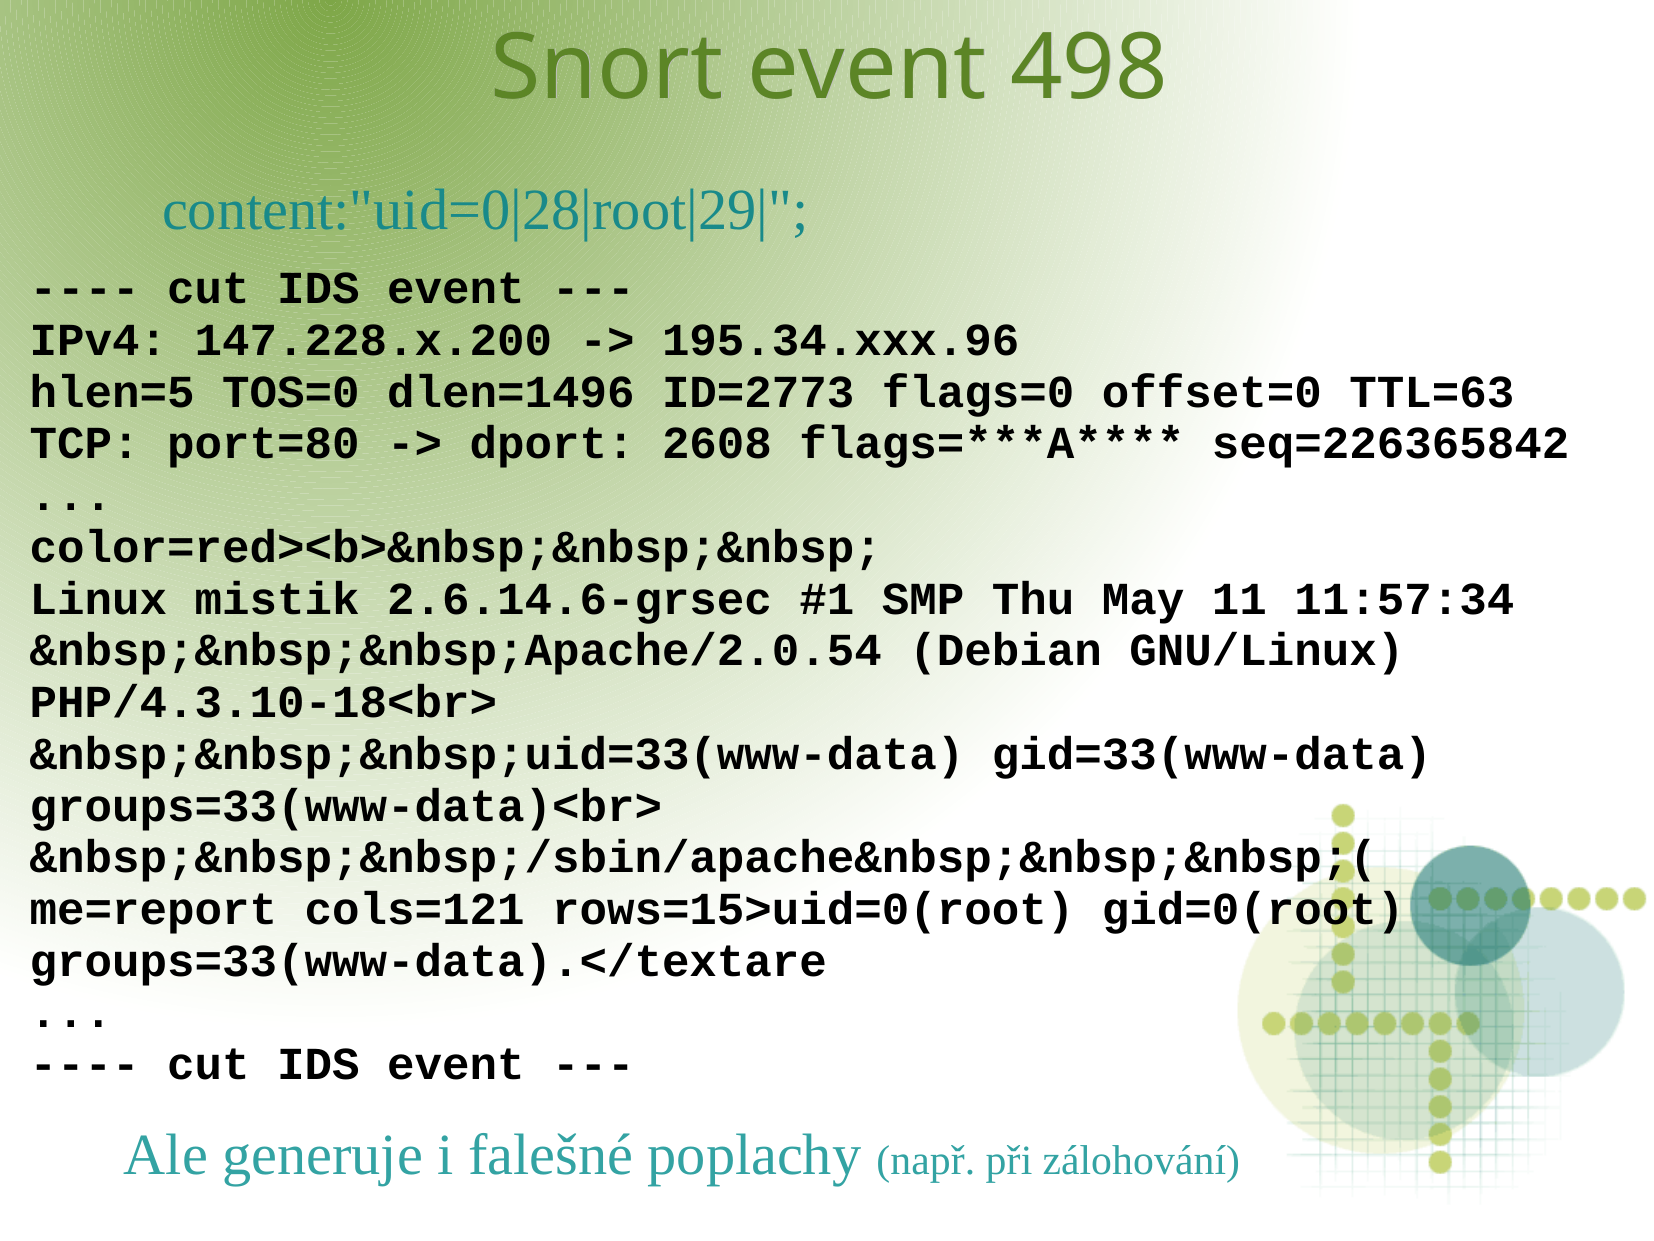

# Snort event 498
 content:"uid=0|28|root|29|";
---- cut IDS event ---
IPv4: 147.228.x.200 -> 195.34.xxx.96
hlen=5 TOS=0 dlen=1496 ID=2773 flags=0 offset=0 TTL=63
TCP: port=80 -> dport: 2608 flags=***A**** seq=226365842
...
color=red><b>&nbsp;&nbsp;&nbsp;
Linux mistik 2.6.14.6-grsec #1 SMP Thu May 11 11:57:34
&nbsp;&nbsp;&nbsp;Apache/2.0.54 (Debian GNU/Linux) PHP/4.3.10-18<br>
&nbsp;&nbsp;&nbsp;uid=33(www-data) gid=33(www-data) groups=33(www-data)<br>
&nbsp;&nbsp;&nbsp;/sbin/apache&nbsp;&nbsp;&nbsp;(
me=report cols=121 rows=15>uid=0(root) gid=0(root) groups=33(www-data).</textare
...
---- cut IDS event ---
Ale generuje i falešné poplachy (např. při zálohování)